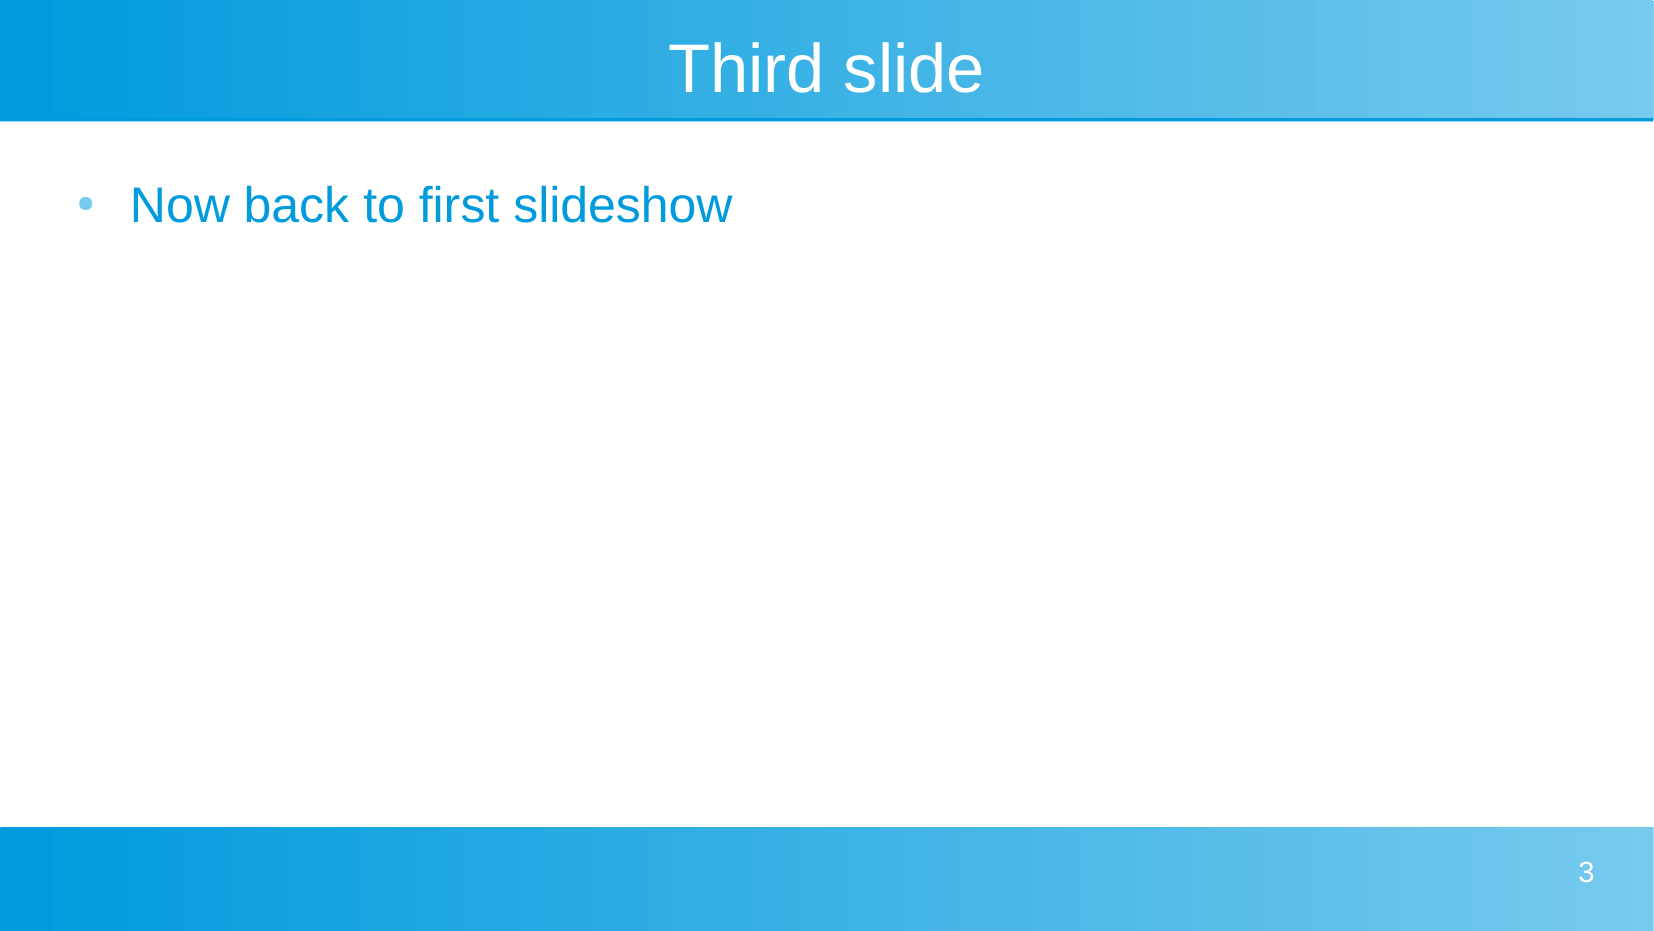

# Third slide
Now back to first slideshow
3